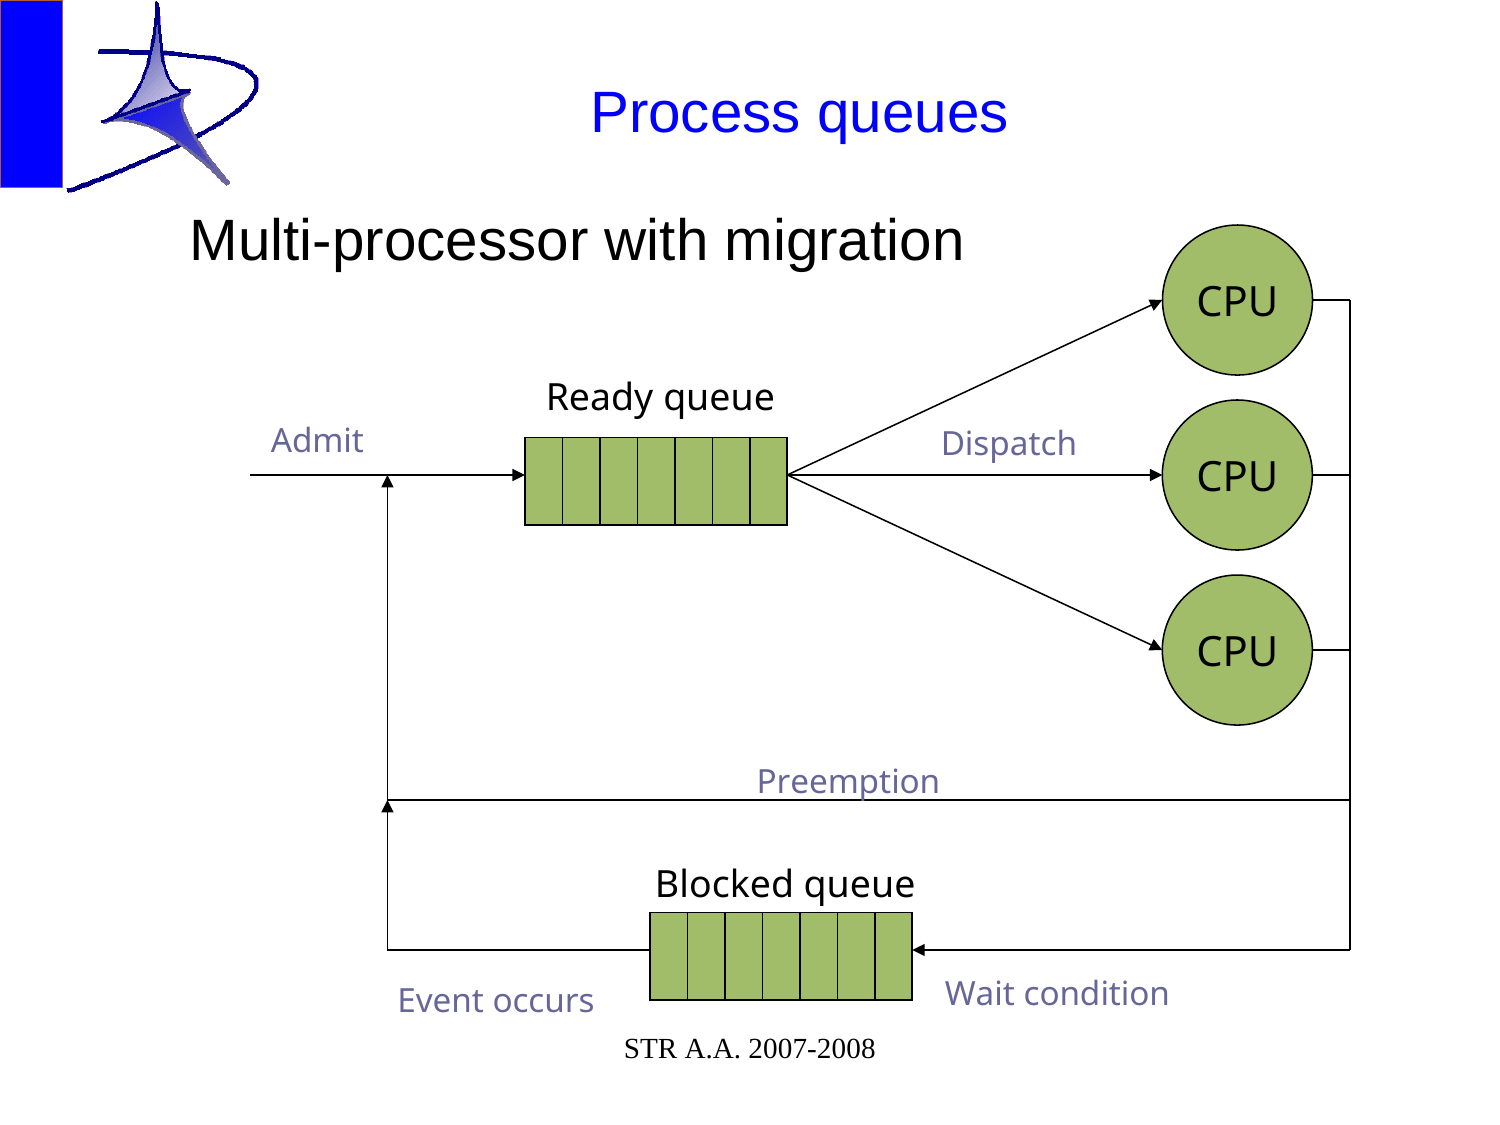

# Process queues
Multi-processor with migration
CPU
Ready queue
CPU
Admit
Dispatch
CPU
Preemption
Blocked queue
Wait condition
Event occurs
STR A.A. 2007-2008